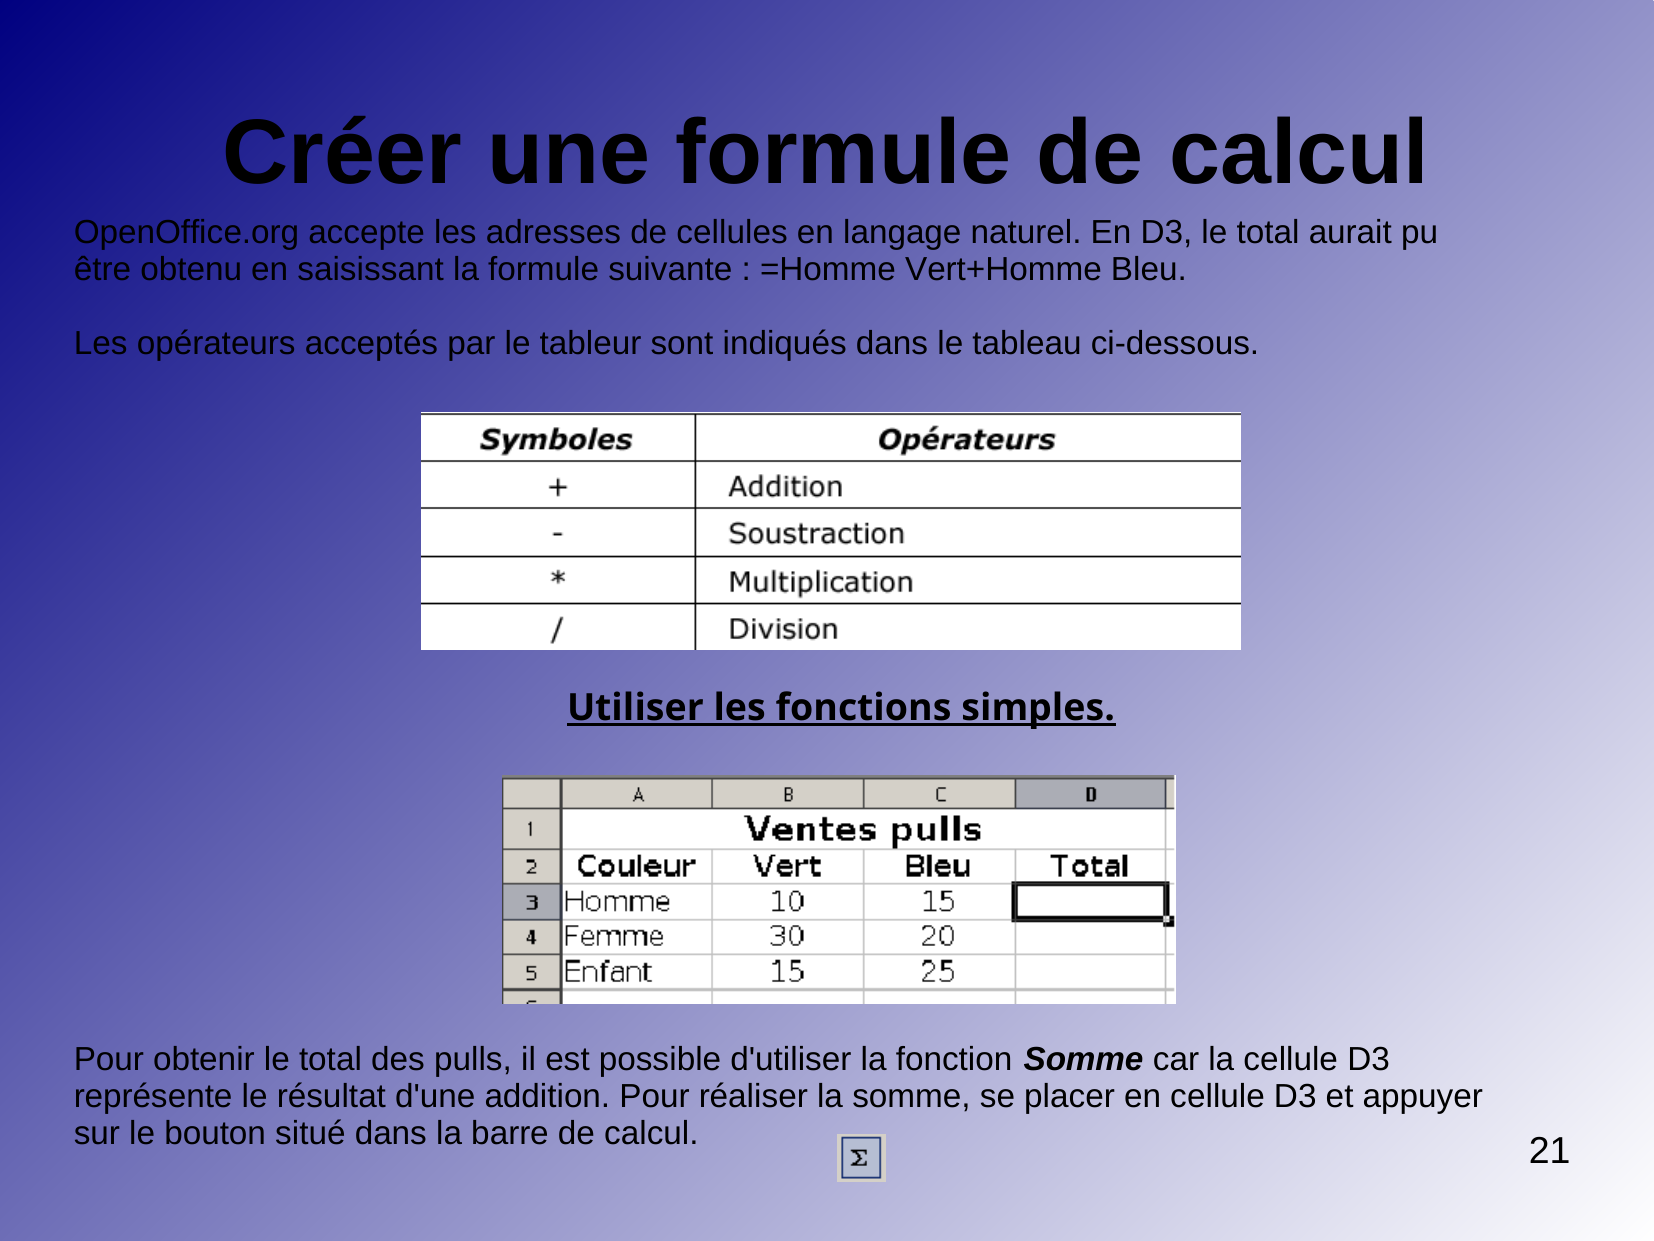

# Créer une formule de calcul
OpenOffice.org accepte les adresses de cellules en langage naturel. En D3, le total aurait pu être obtenu en saisissant la formule suivante : =Homme Vert+Homme Bleu.
Les opérateurs acceptés par le tableur sont indiqués dans le tableau ci-dessous.
Utiliser les fonctions simples.
Pour obtenir le total des pulls, il est possible d'utiliser la fonction Somme car la cellule D3 représente le résultat d'une addition. Pour réaliser la somme, se placer en cellule D3 et appuyer sur le bouton situé dans la barre de calcul.
21